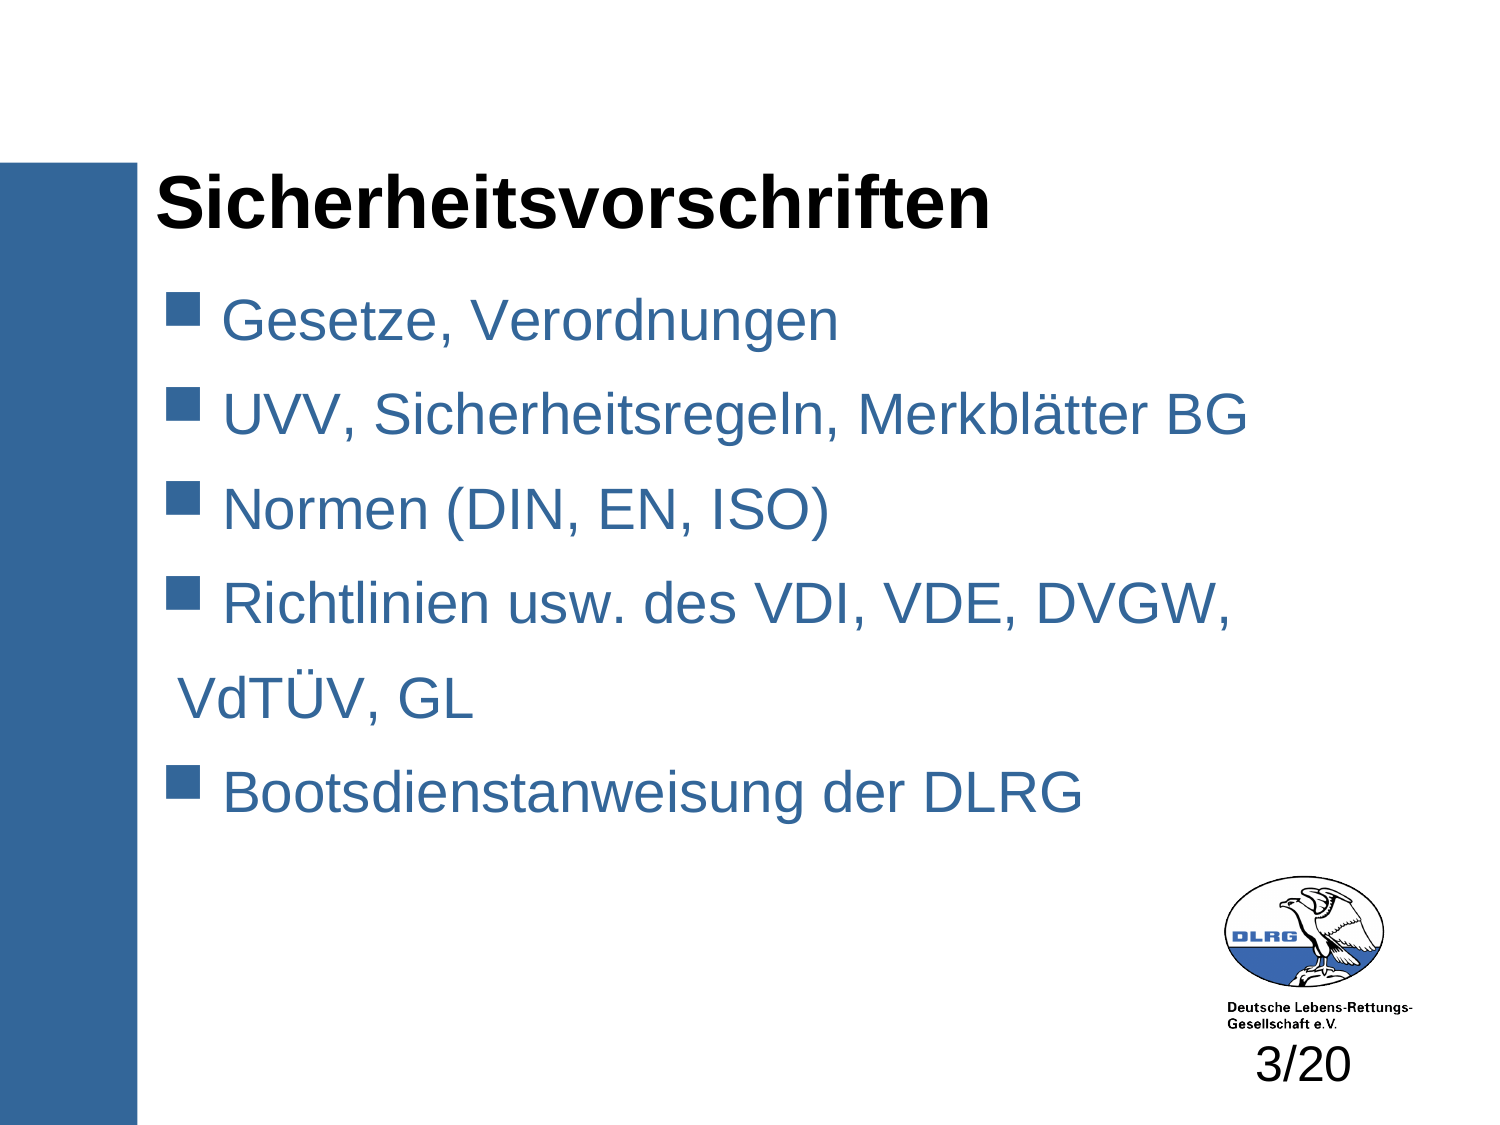

Sicherheitsvorschriften
 Gesetze, Verordnungen
 UVV, Sicherheitsregeln, Merkblätter BG
 Normen (DIN, EN, ISO)‏
 Richtlinien usw. des VDI, VDE, DVGW, VdTÜV, GL
 Bootsdienstanweisung der DLRG